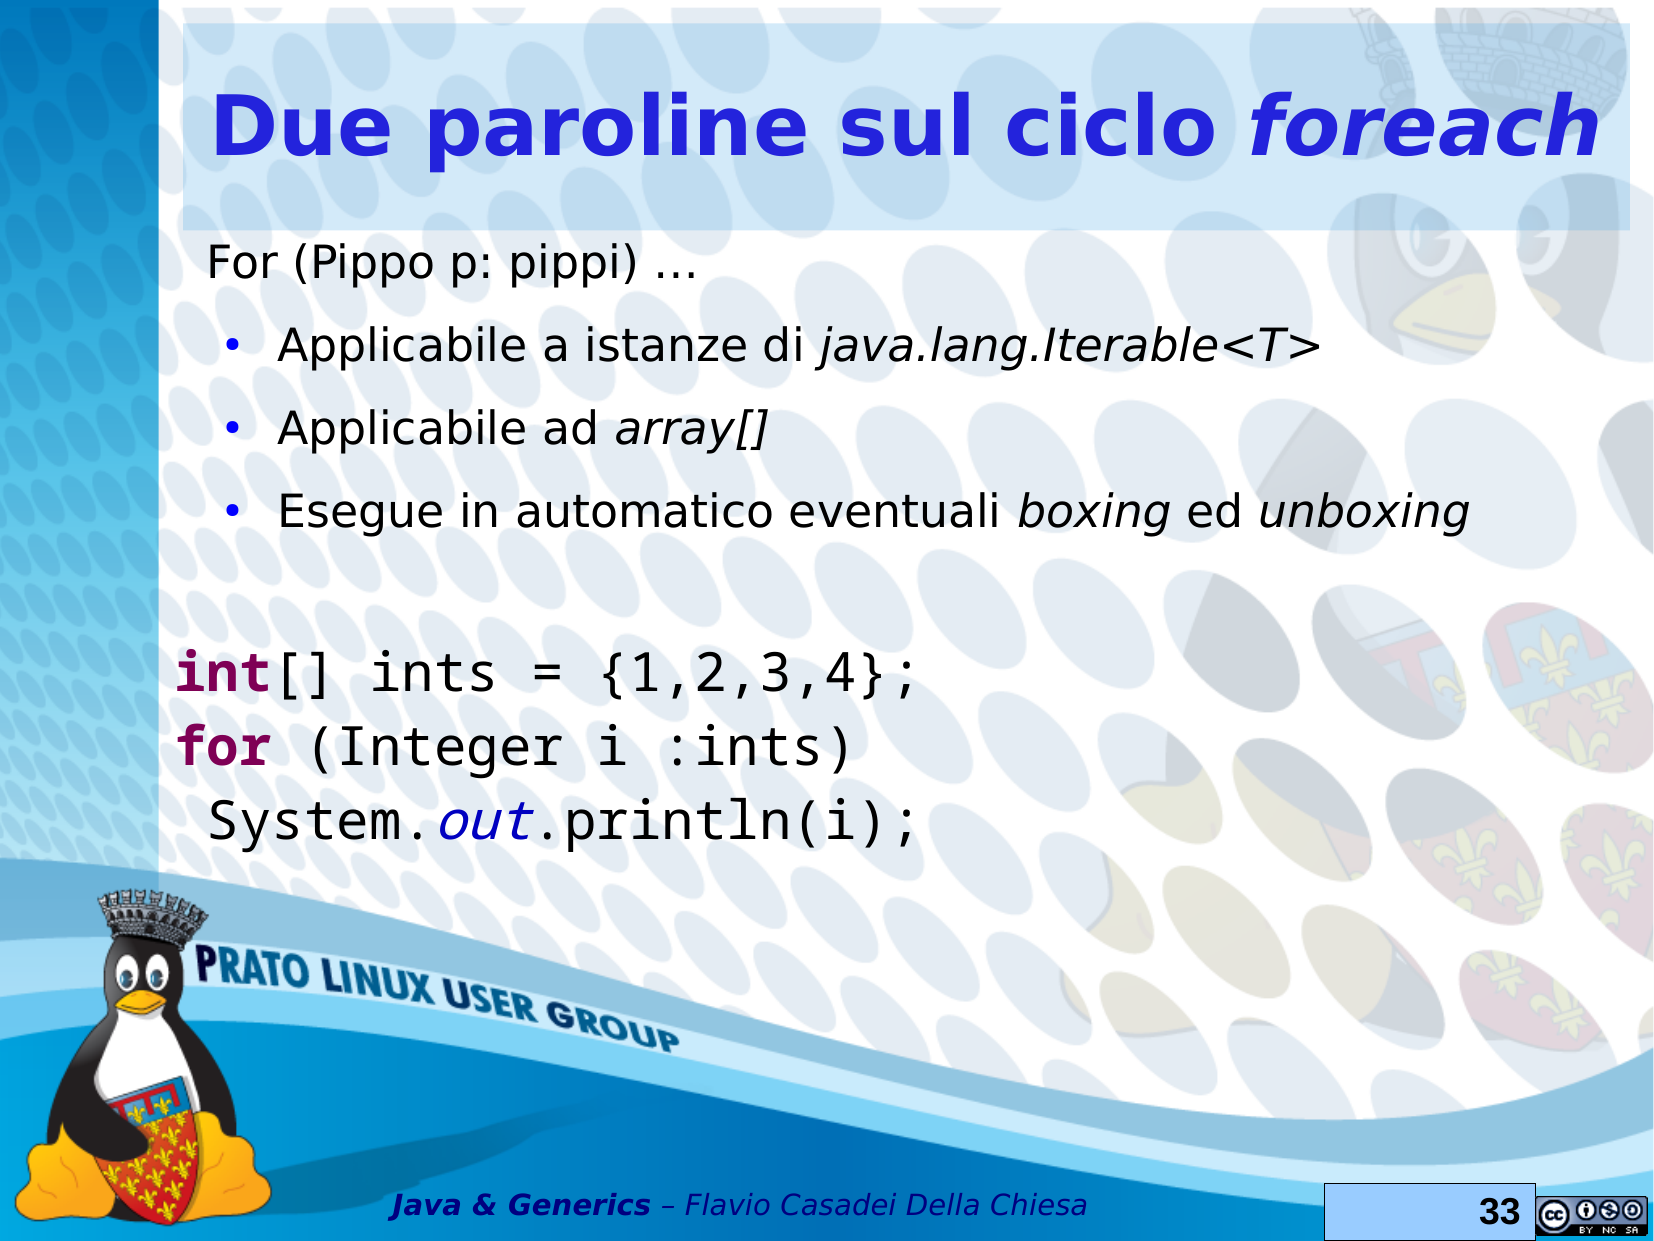

# Due paroline sul ciclo foreach
For (Pippo p: pippi) …
Applicabile a istanze di java.lang.Iterable<T>
Applicabile ad array[]
Esegue in automatico eventuali boxing ed unboxing
int[] ints = {1,2,3,4};
for (Integer i :ints)
 System.out.println(i);